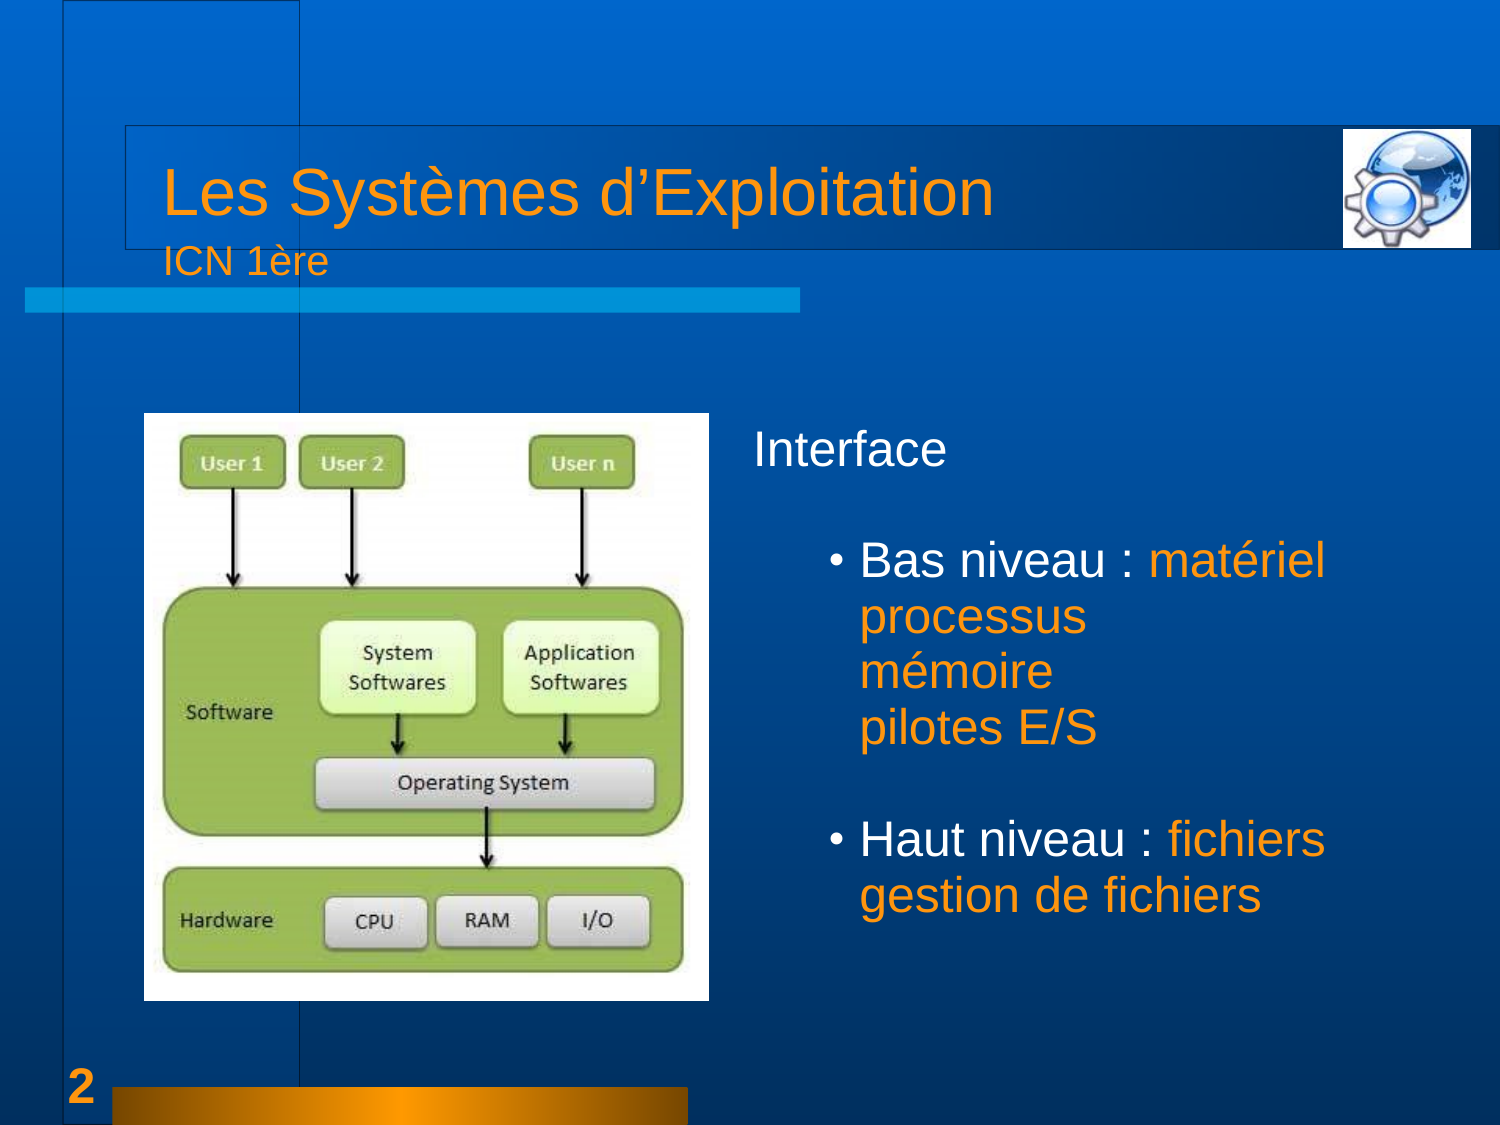

Interface
 Bas niveau : matériel
 processus
 mémoire
 pilotes E/S
 Haut niveau : fichiers
 gestion de fichiers